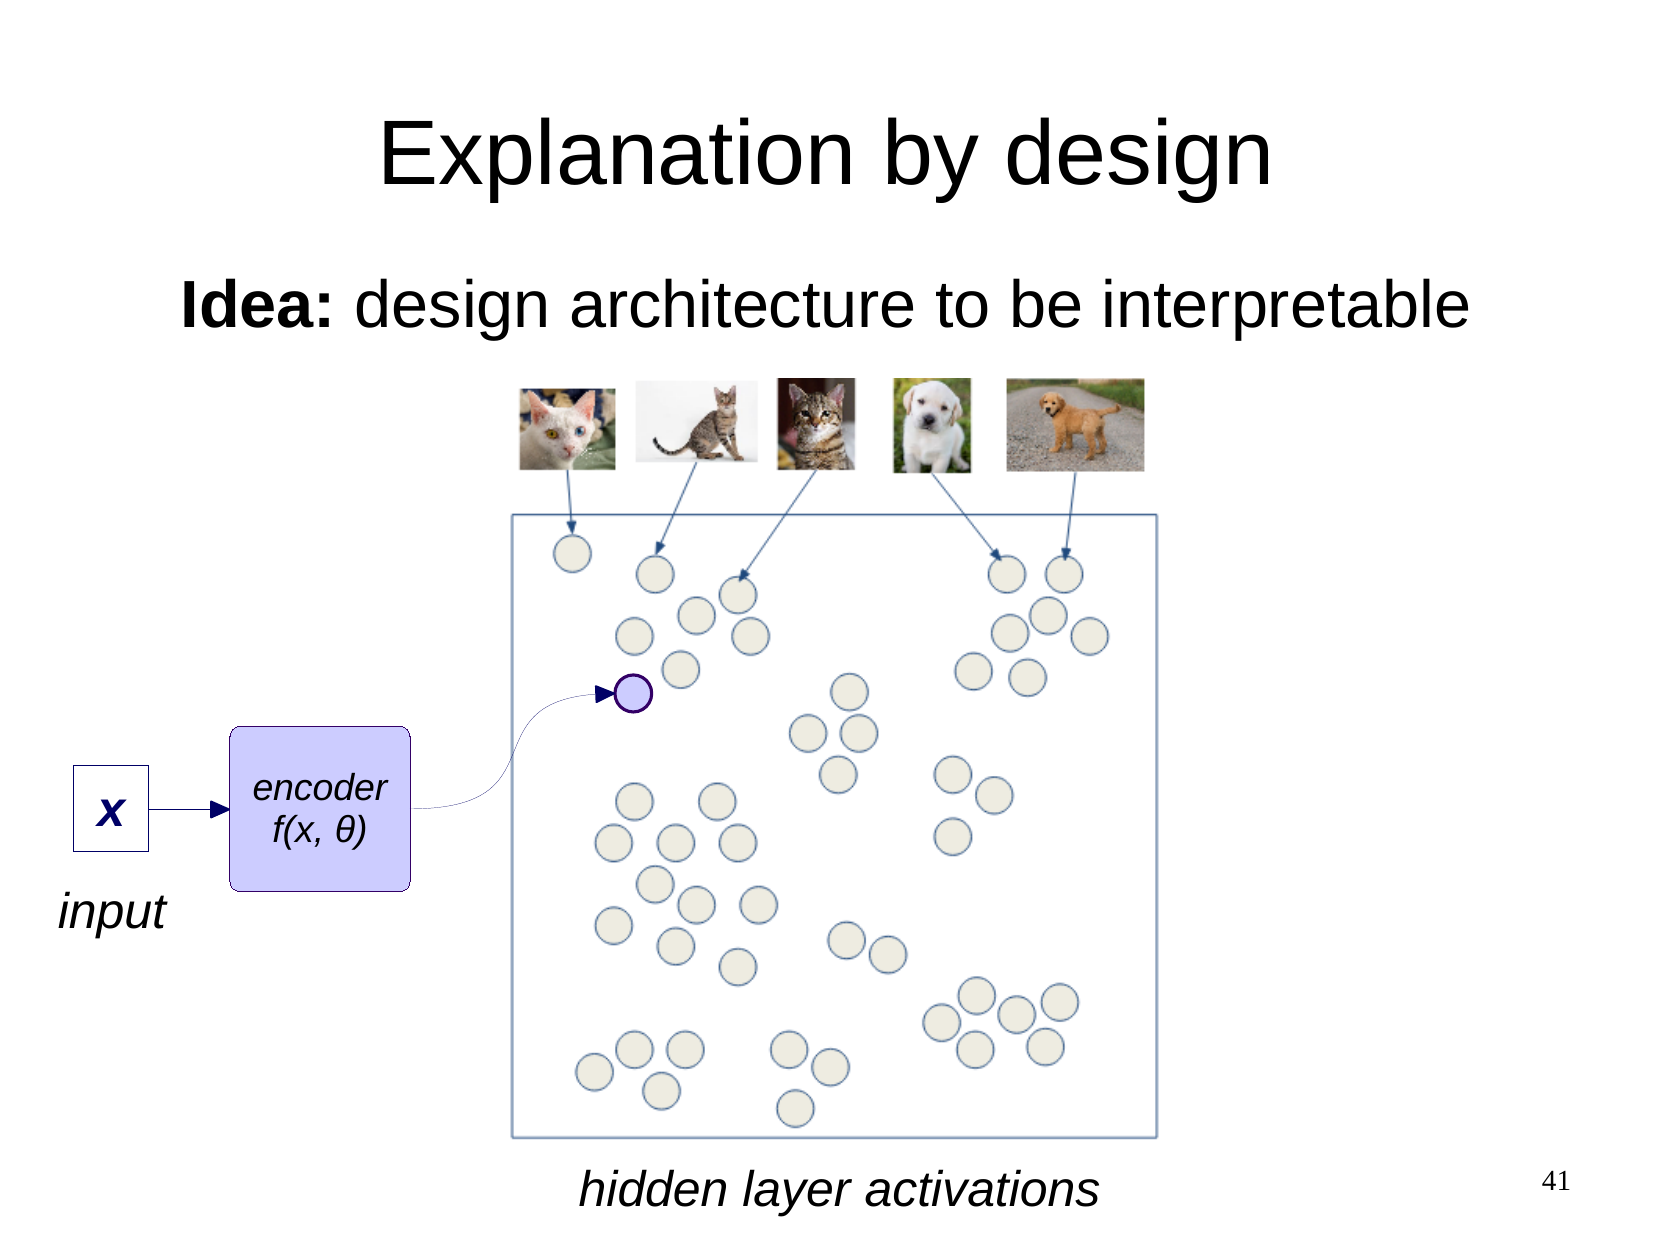

# Explanation by design
Idea: design architecture to be interpretable
encoder
f(x, θ)
x
input
hidden layer activations
41